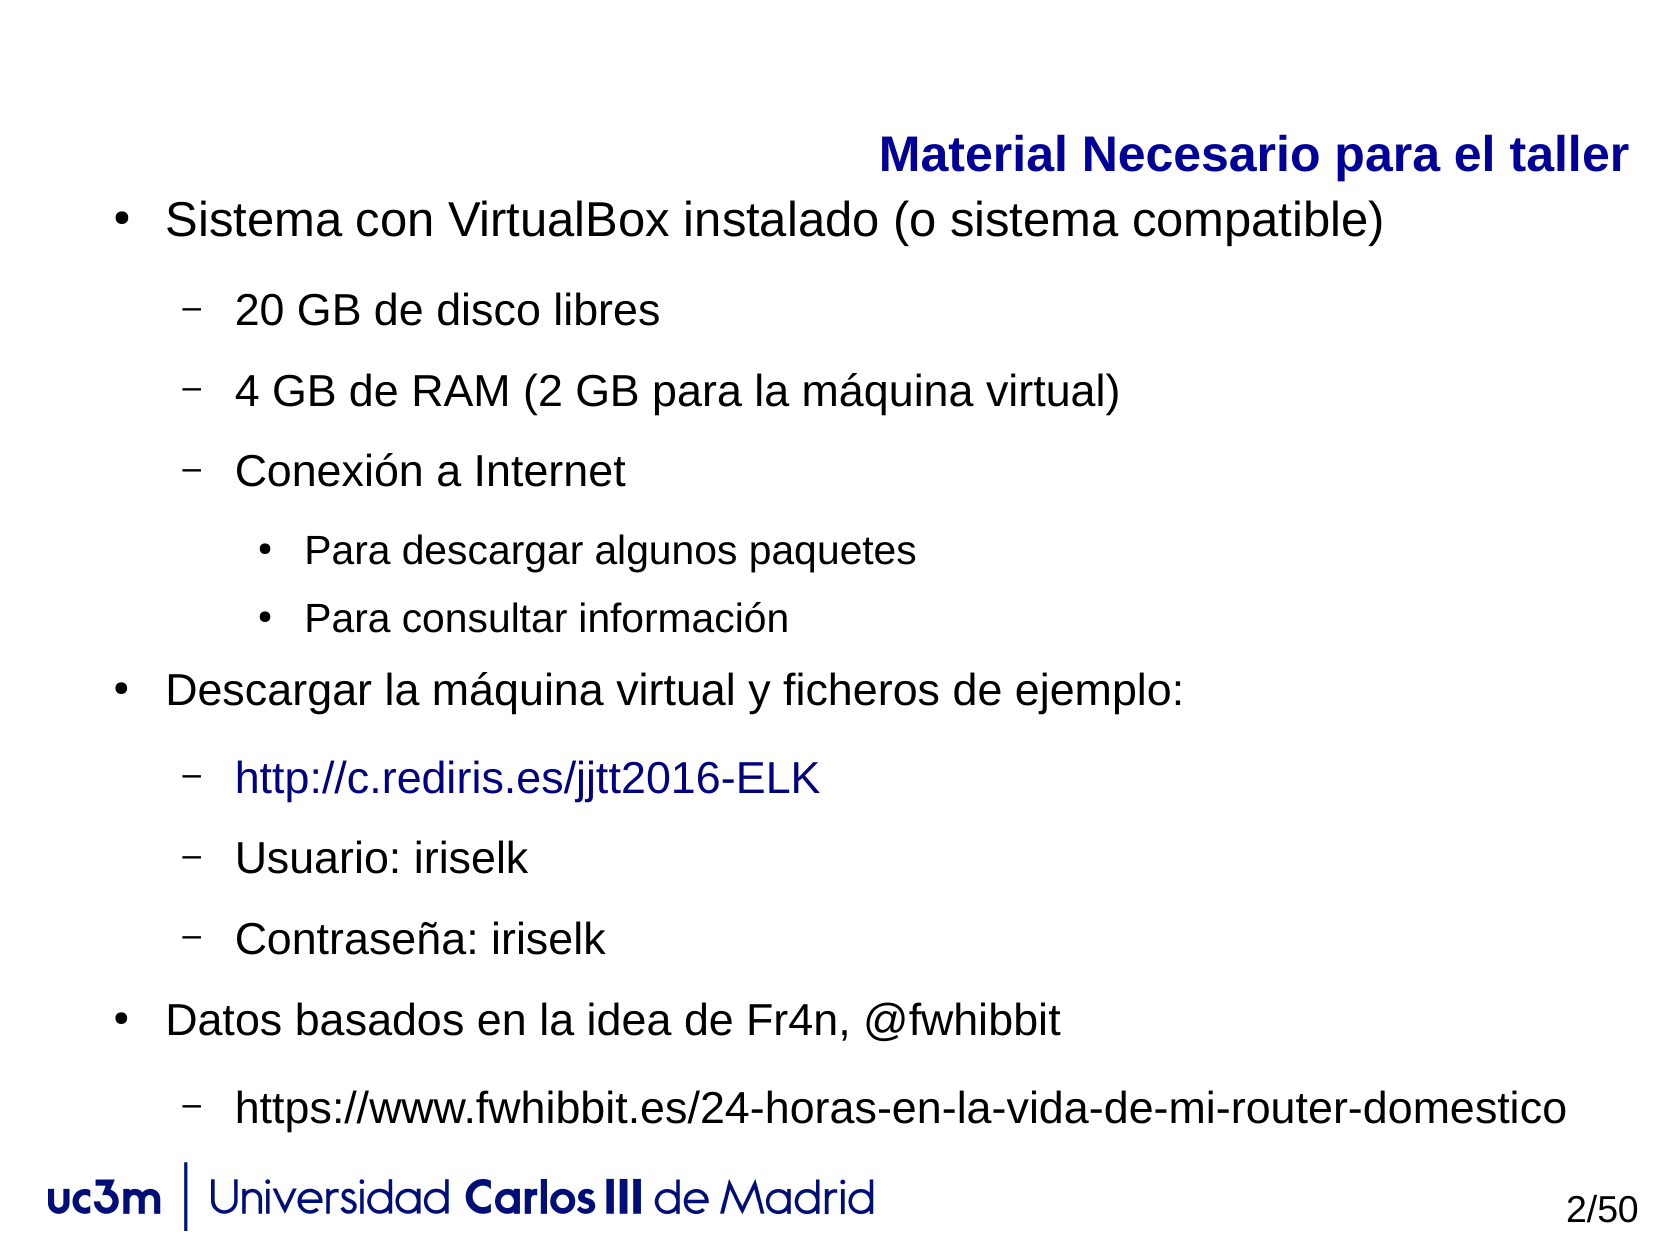

# Material Necesario para el taller
Sistema con VirtualBox instalado (o sistema compatible)
20 GB de disco libres
4 GB de RAM (2 GB para la máquina virtual)
Conexión a Internet
Para descargar algunos paquetes
Para consultar información
Descargar la máquina virtual y ficheros de ejemplo:
http://c.rediris.es/jjtt2016-ELK
Usuario: iriselk
Contraseña: iriselk
Datos basados en la idea de Fr4n, @fwhibbit
https://www.fwhibbit.es/24-horas-en-la-vida-de-mi-router-domestico